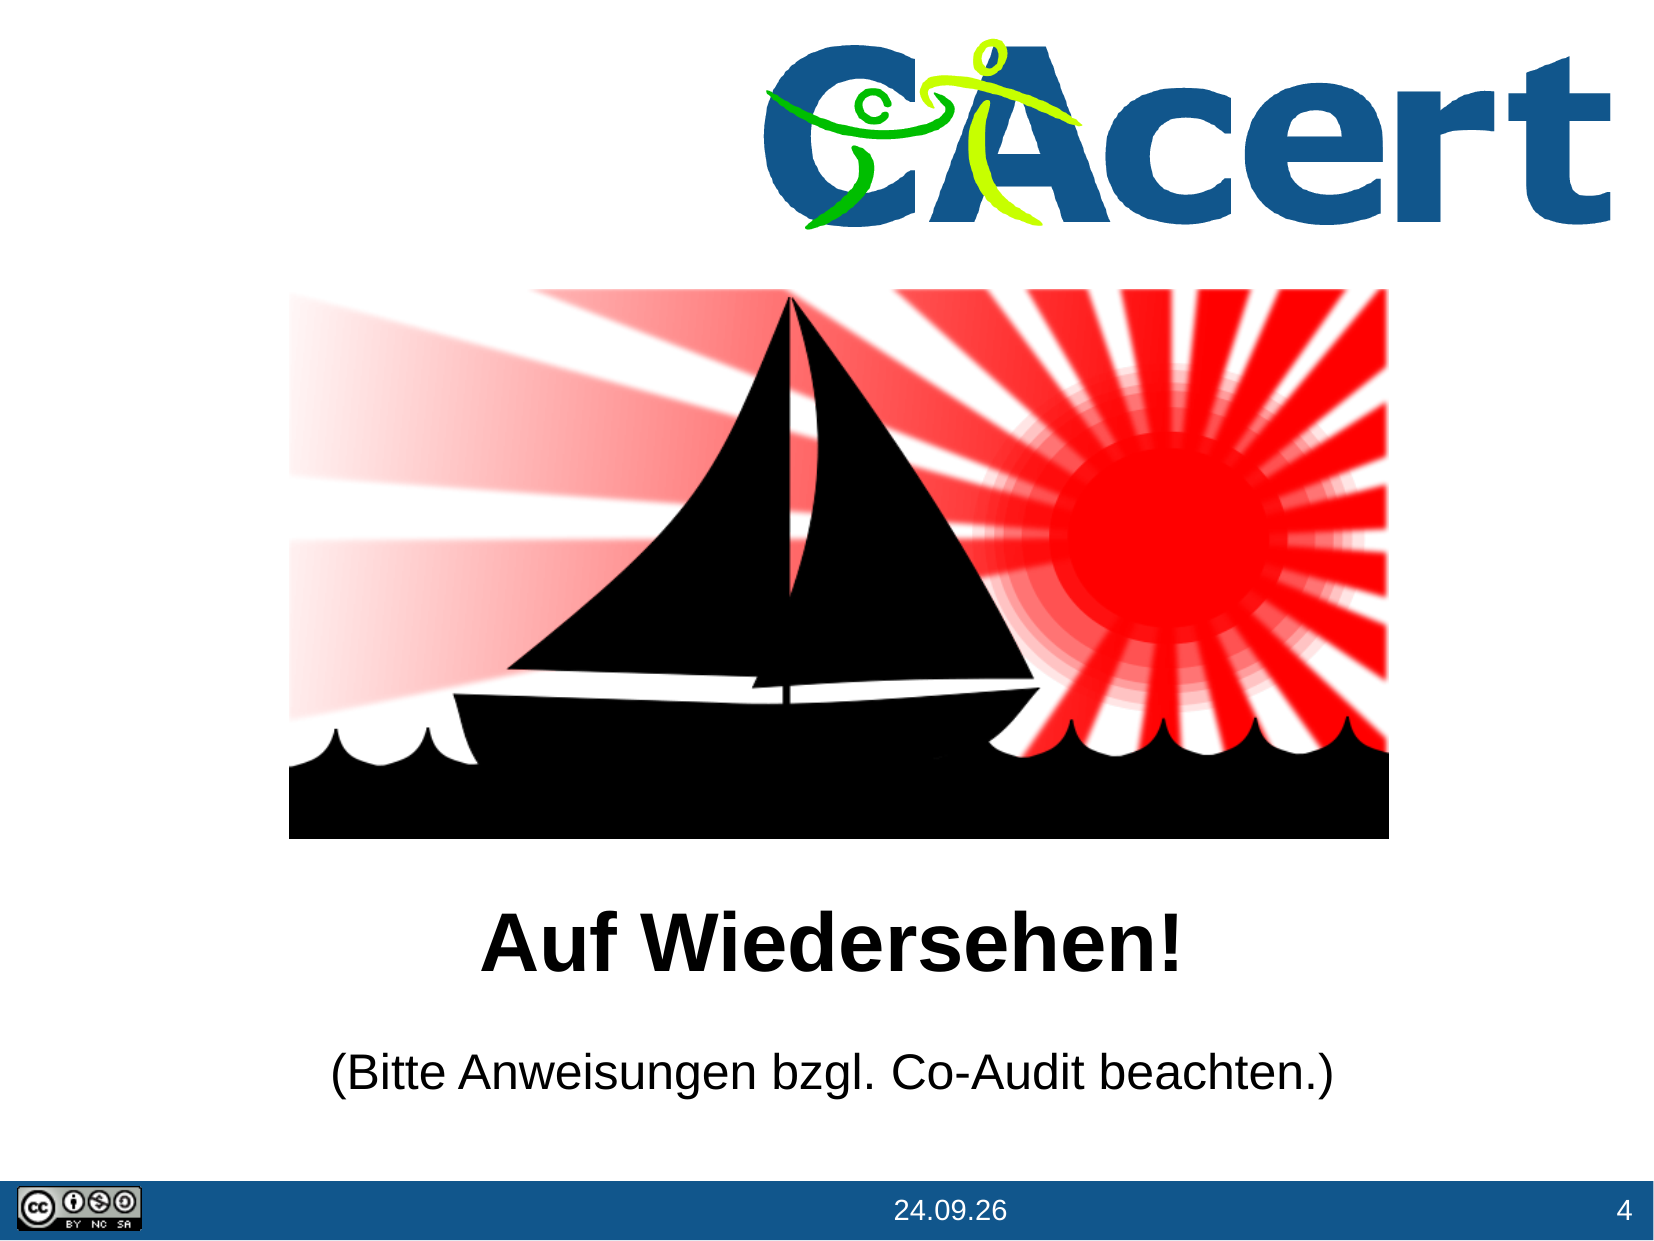

# Auf Wiedersehen! (Bitte Anweisungen bzgl. Co-Audit beachten.)